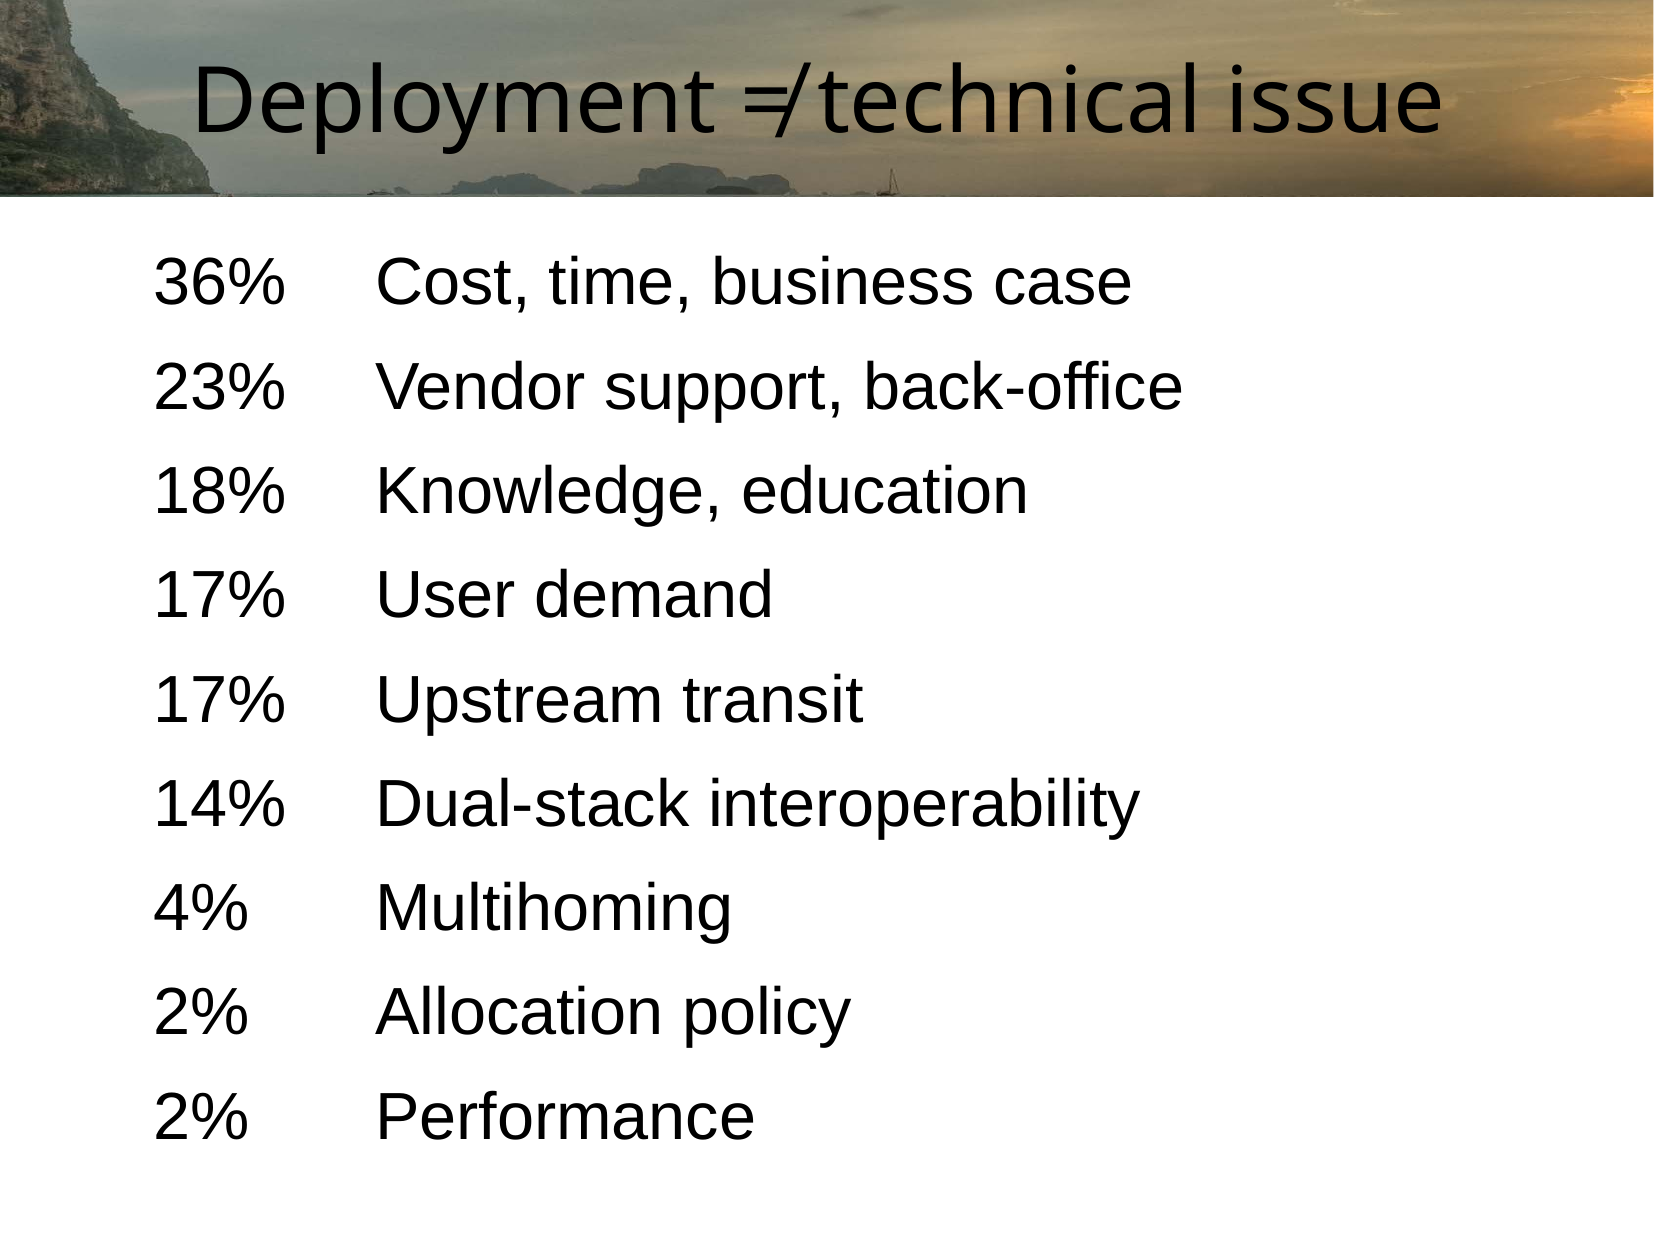

# Deployment ≠ technical issue
36%		Cost, time, business case
23%		Vendor support, back-office
18%		Knowledge, education
17%		User demand
17%		Upstream transit
14%		Dual-stack interoperability
4%		Multihoming
2%		Allocation policy
2%		Performance